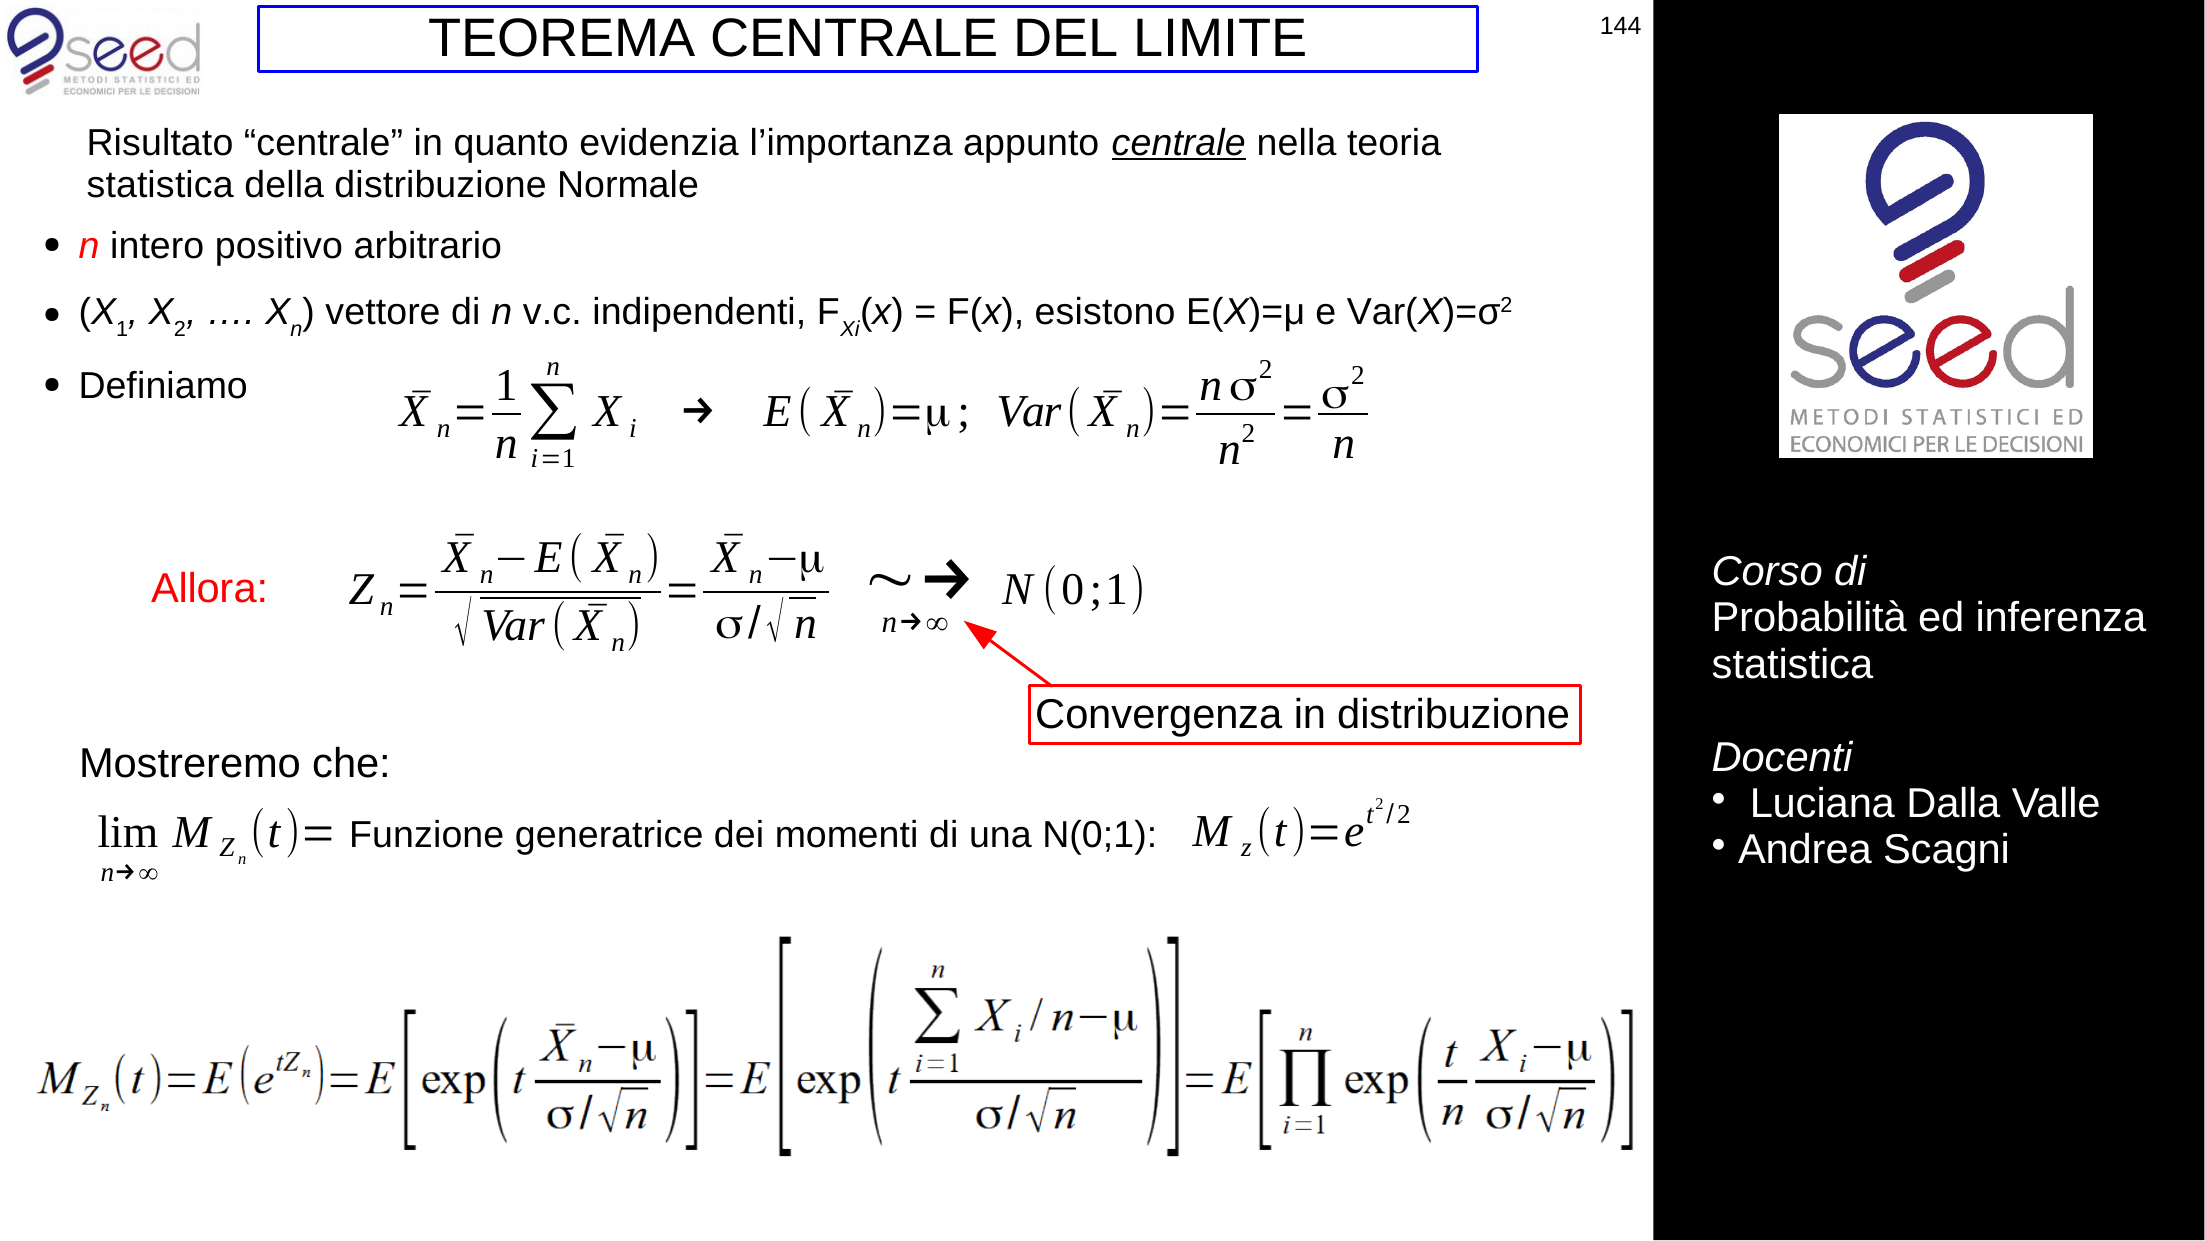

TEOREMA CENTRALE DEL LIMITE
Risultato “centrale” in quanto evidenzia l’importanza appunto centrale nella teoria statistica della distribuzione Normale
n intero positivo arbitrario
(X1, X2, …. Xn) vettore di n v.c. indipendenti, FXi(x) = F(x), esistono E(X)=μ e Var(X)=σ2
Definiamo
Allora:
Convergenza in distribuzione
Mostreremo che:
Funzione generatrice dei momenti di una N(0;1):